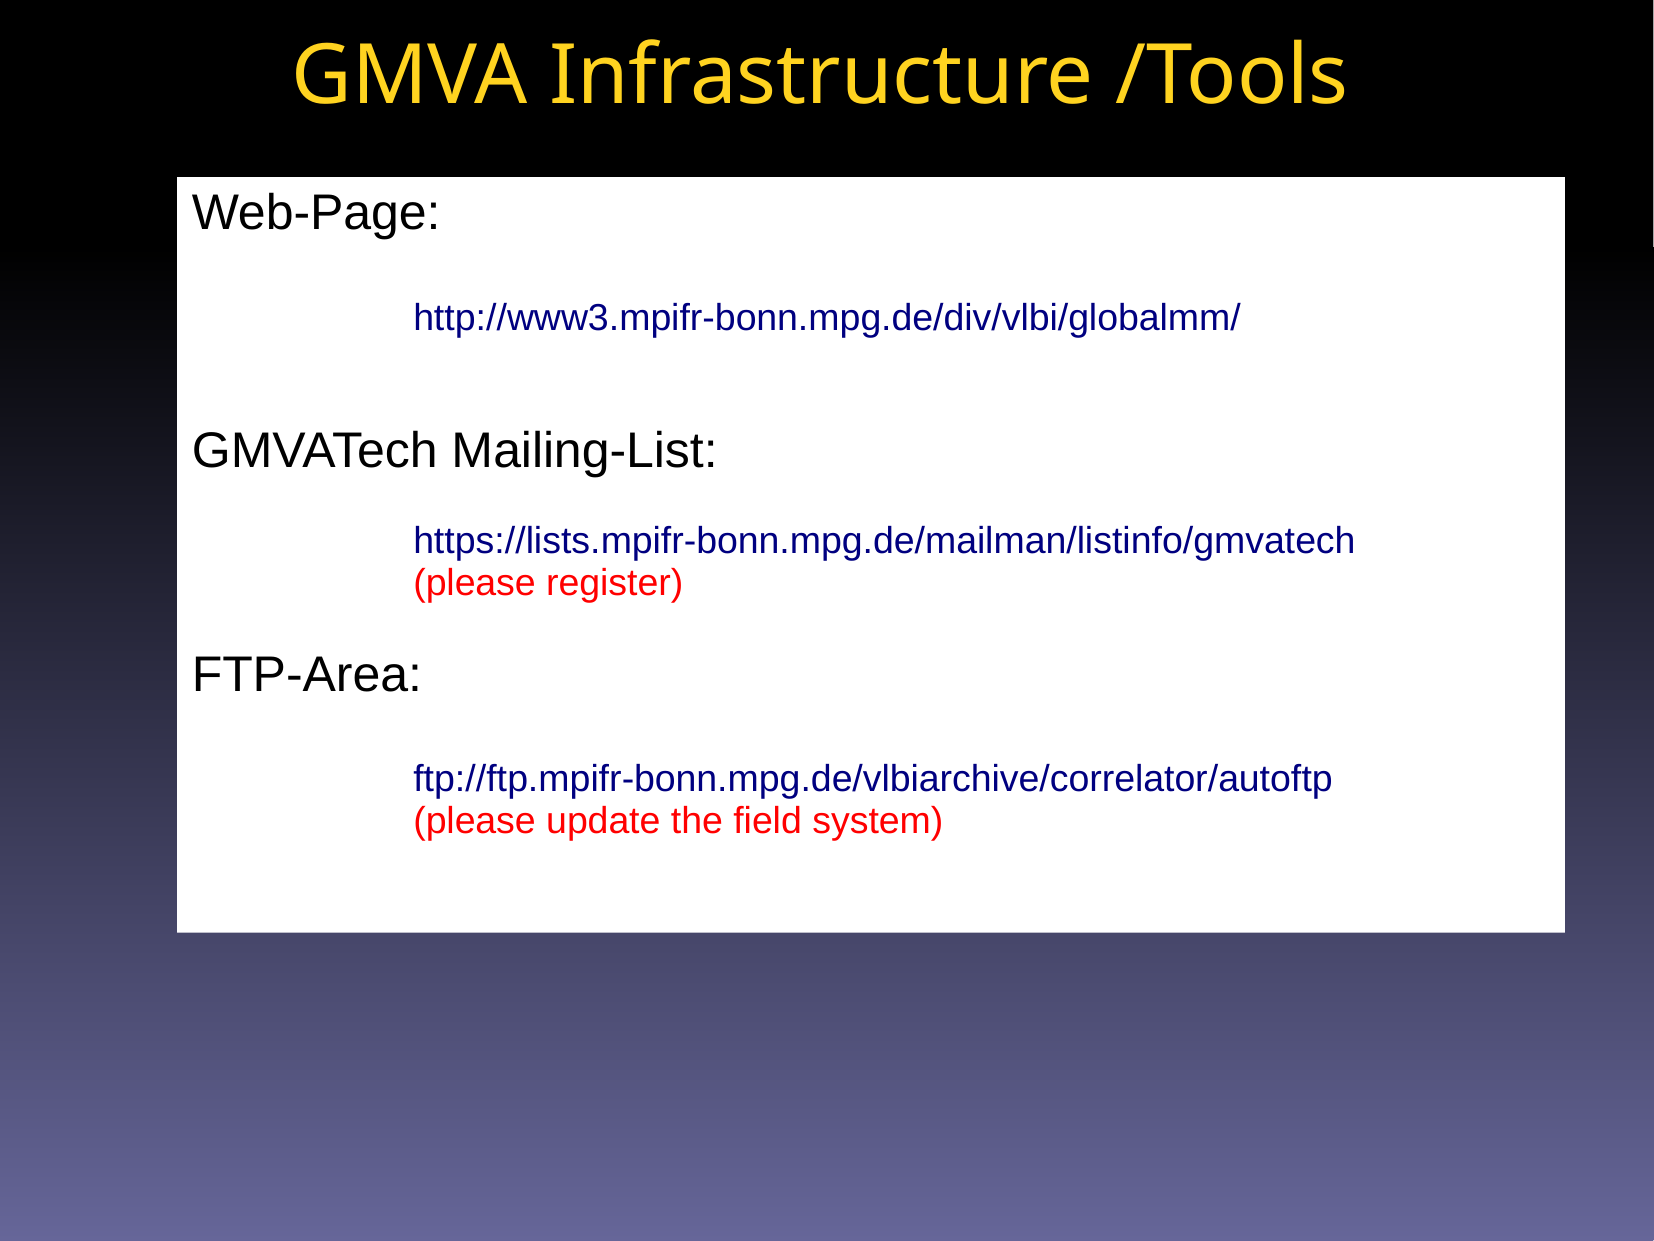

# GMVA Infrastructure /Tools
Web-Page:
			http://www3.mpifr-bonn.mpg.de/div/vlbi/globalmm/
GMVATech Mailing-List:
			https://lists.mpifr-bonn.mpg.de/mailman/listinfo/gmvatech
			(please register)
FTP-Area:
			ftp://ftp.mpifr-bonn.mpg.de/vlbiarchive/correlator/autoftp
			(please update the field system)